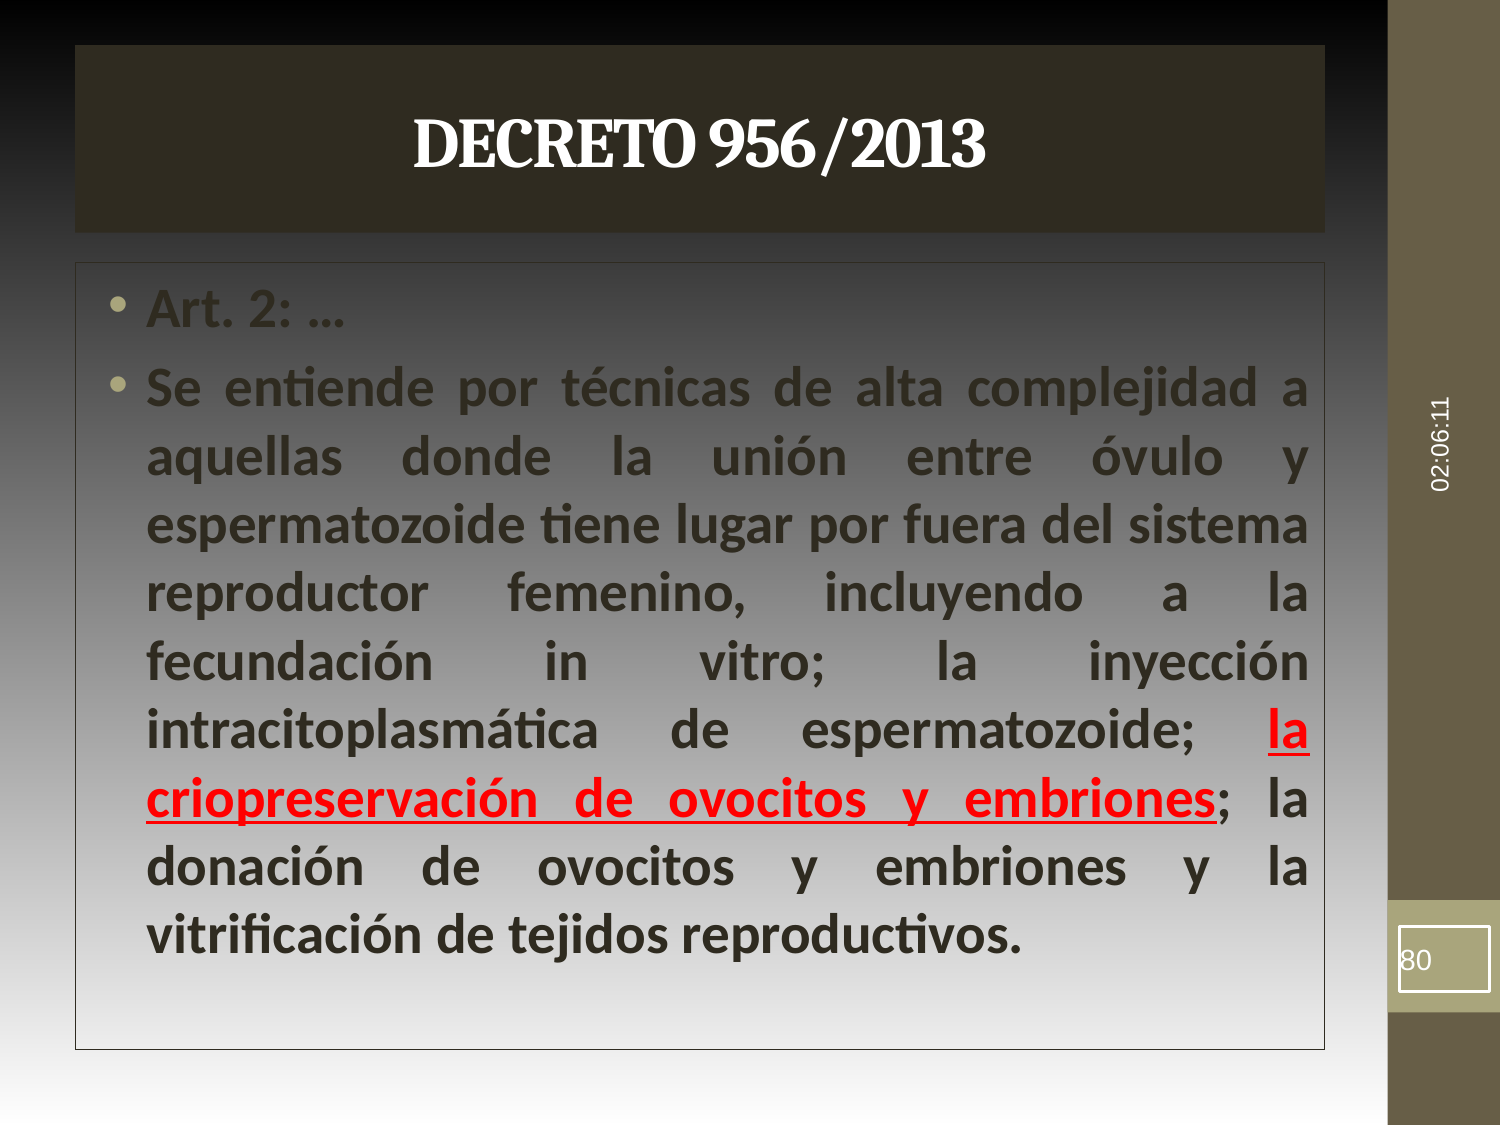

# DECRETO 956/2013
Art. 2: …
Se entiende por técnicas de alta complejidad a aquellas donde la unión entre óvulo y espermatozoide tiene lugar por fuera del sistema reproductor femenino, incluyendo a la fecundación in vitro; la inyección intracitoplasmática de espermatozoide; la criopreservación de ovocitos y embriones; la donación de ovocitos y embriones y la vitrificación de tejidos reproductivos.
02:48:05